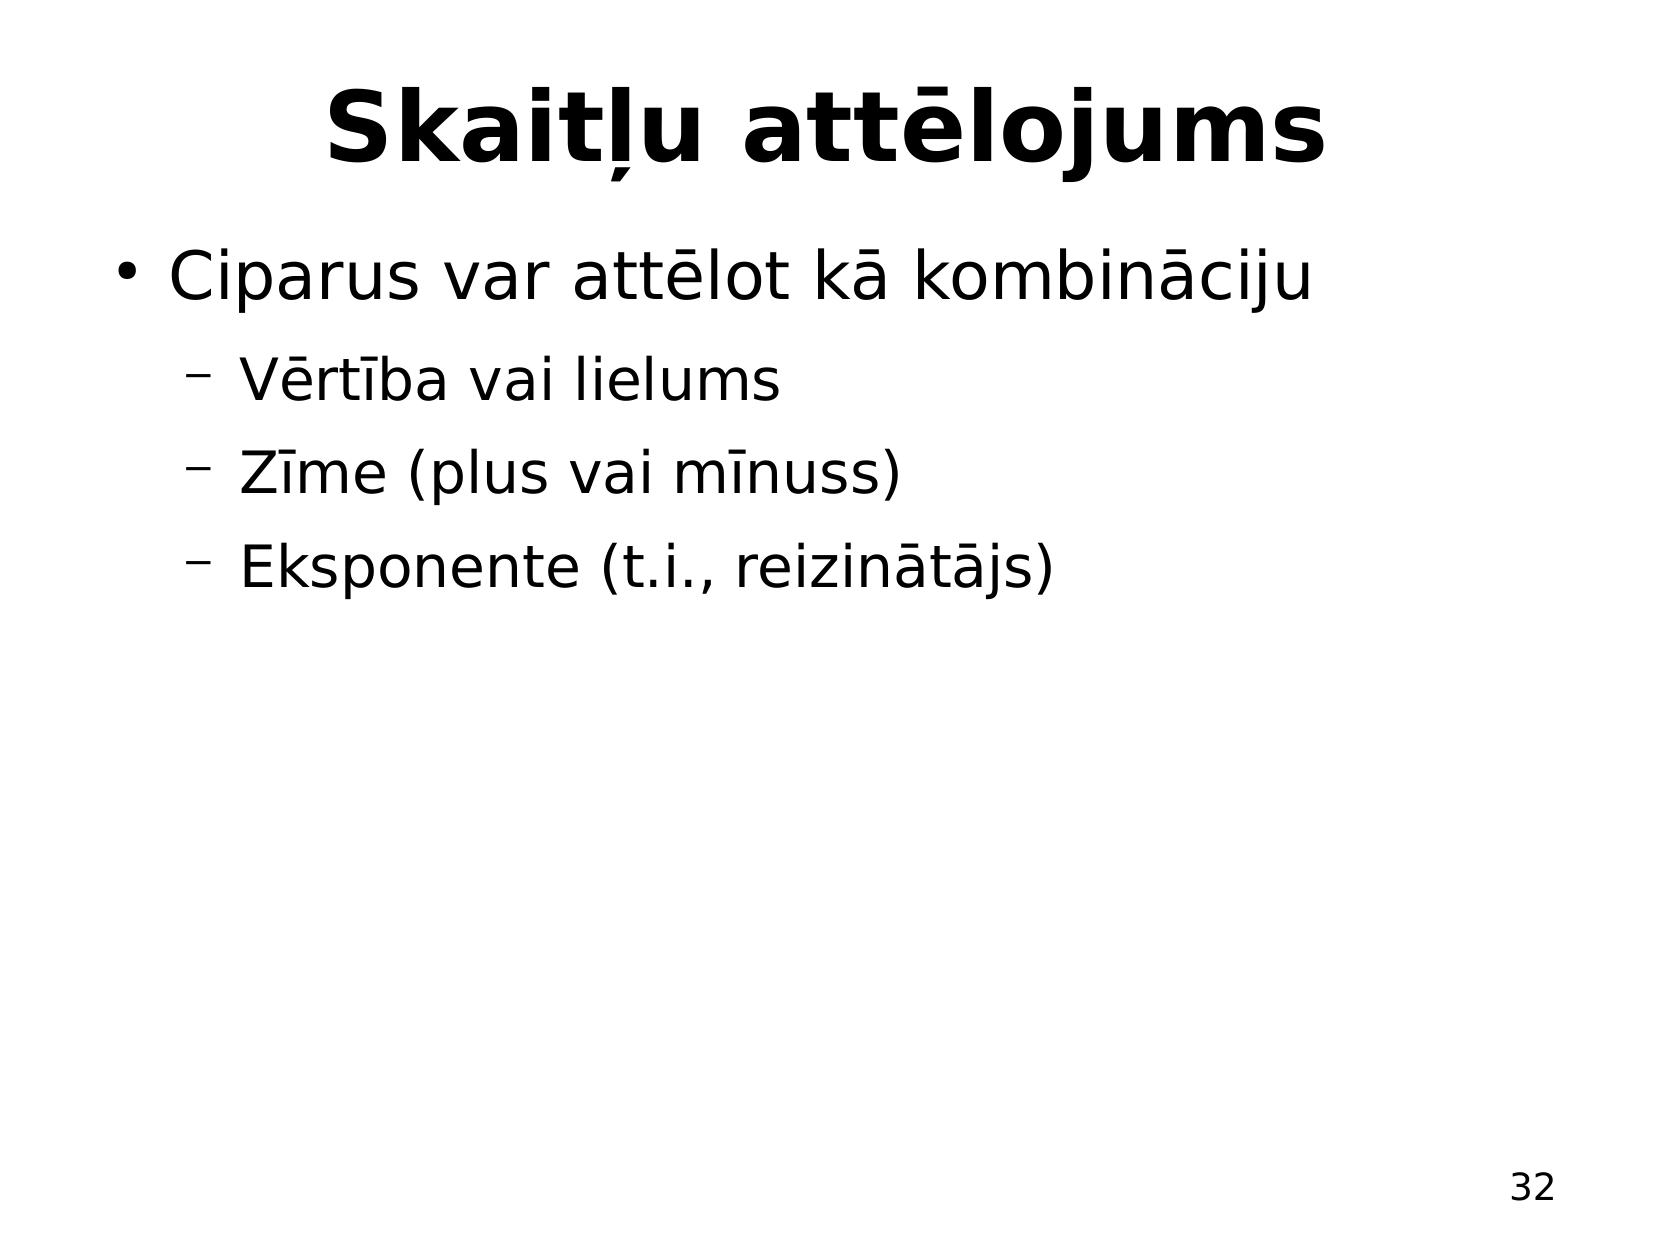

# Skaitļu attēlojums
Ciparus var attēlot kā kombināciju
Vērtība vai lielums
Zīme (plus vai mīnuss)
Eksponente (t.i., reizinātājs)